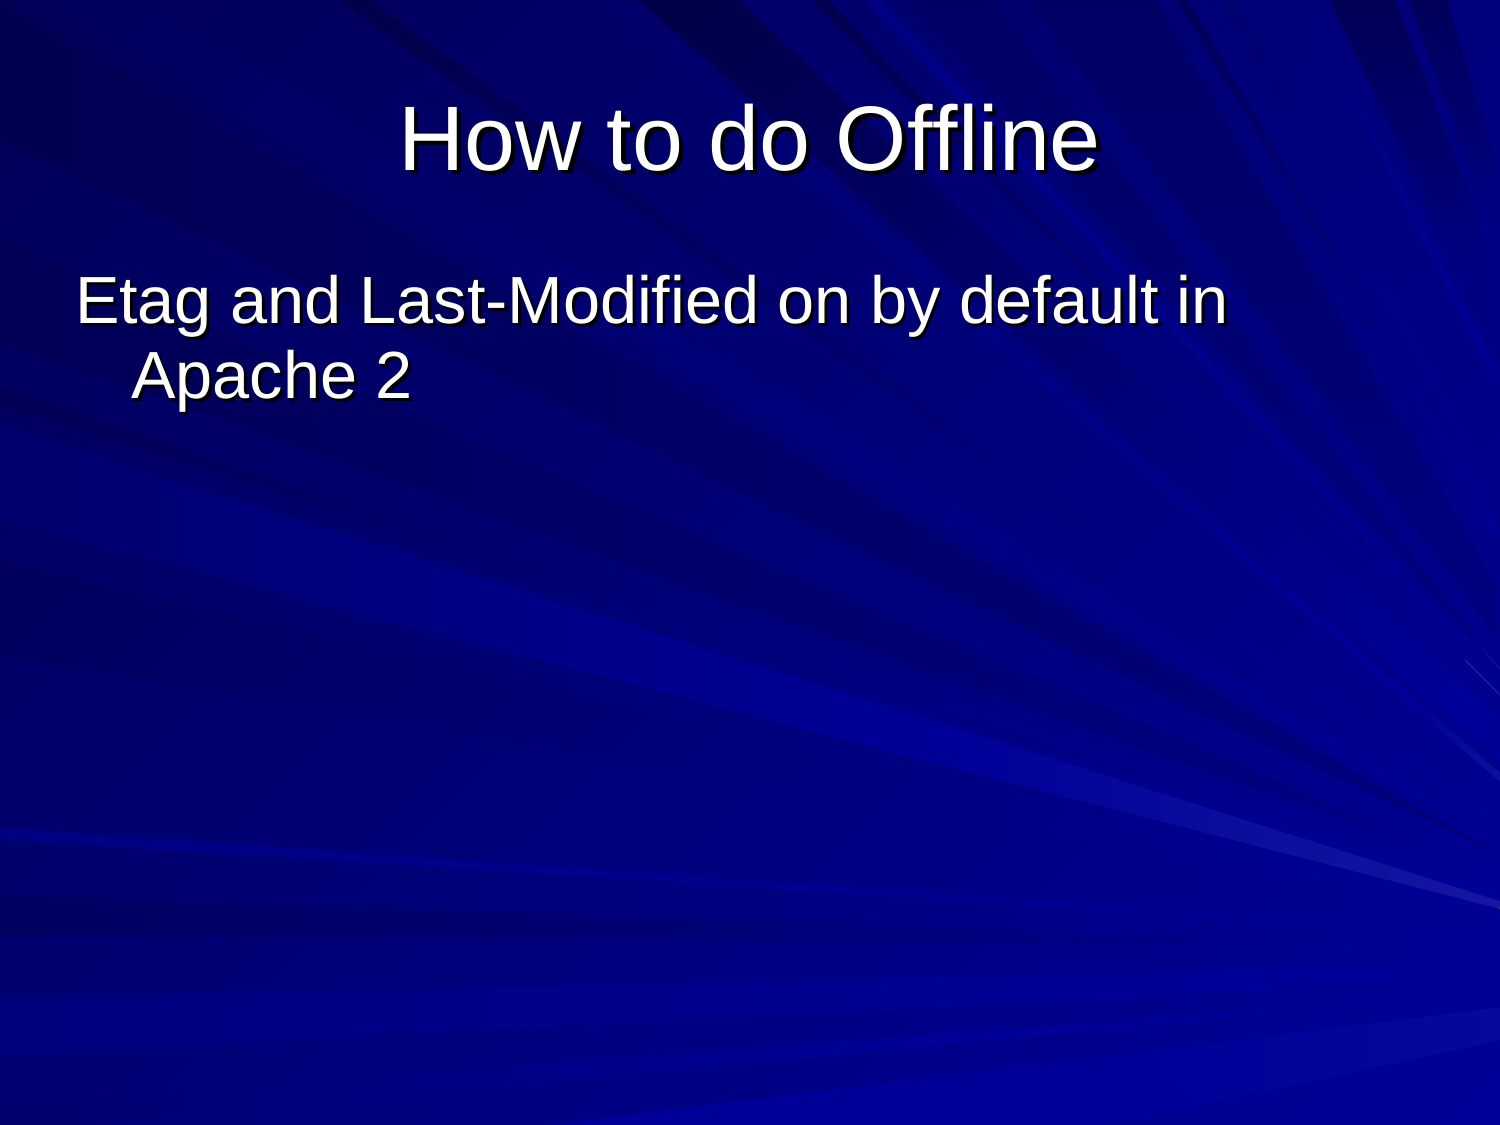

# How to do Offline
Etag and Last-Modified on by default in Apache 2